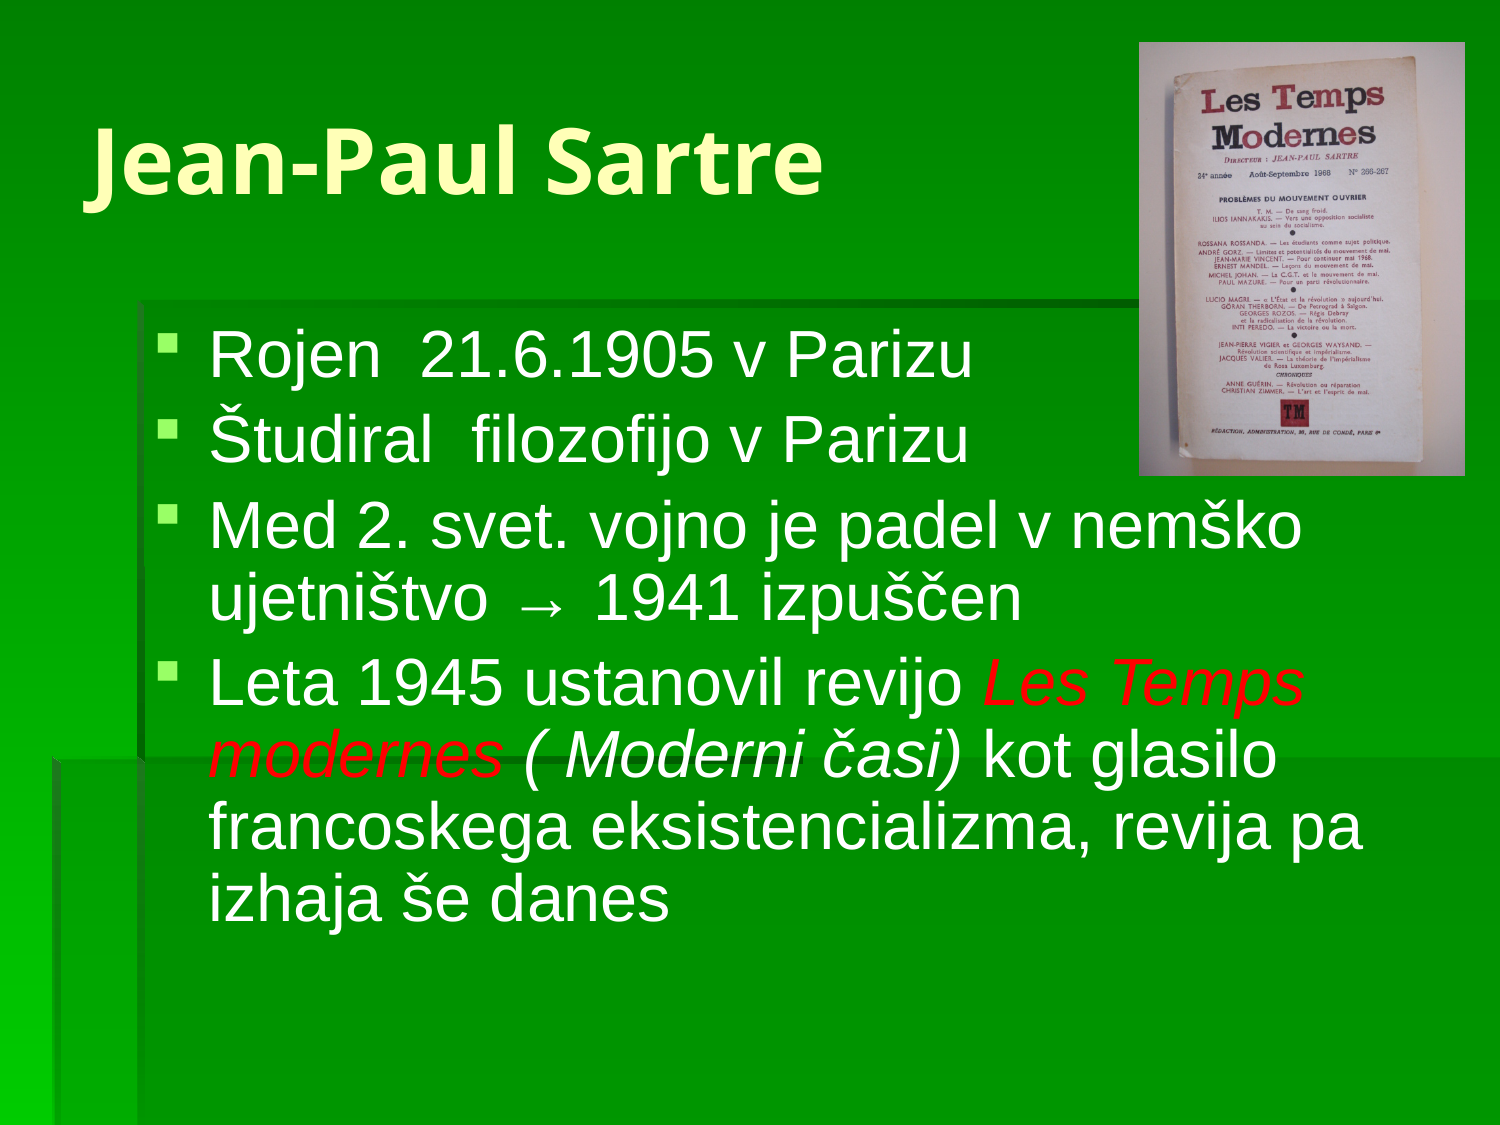

# Jean-Paul Sartre
Rojen 21.6.1905 v Parizu
Študiral filozofijo v Parizu
Med 2. svet. vojno je padel v nemško ujetništvo → 1941 izpuščen
Leta 1945 ustanovil revijo Les Temps modernes ( Moderni časi) kot glasilo francoskega eksistencializma, revija pa izhaja še danes